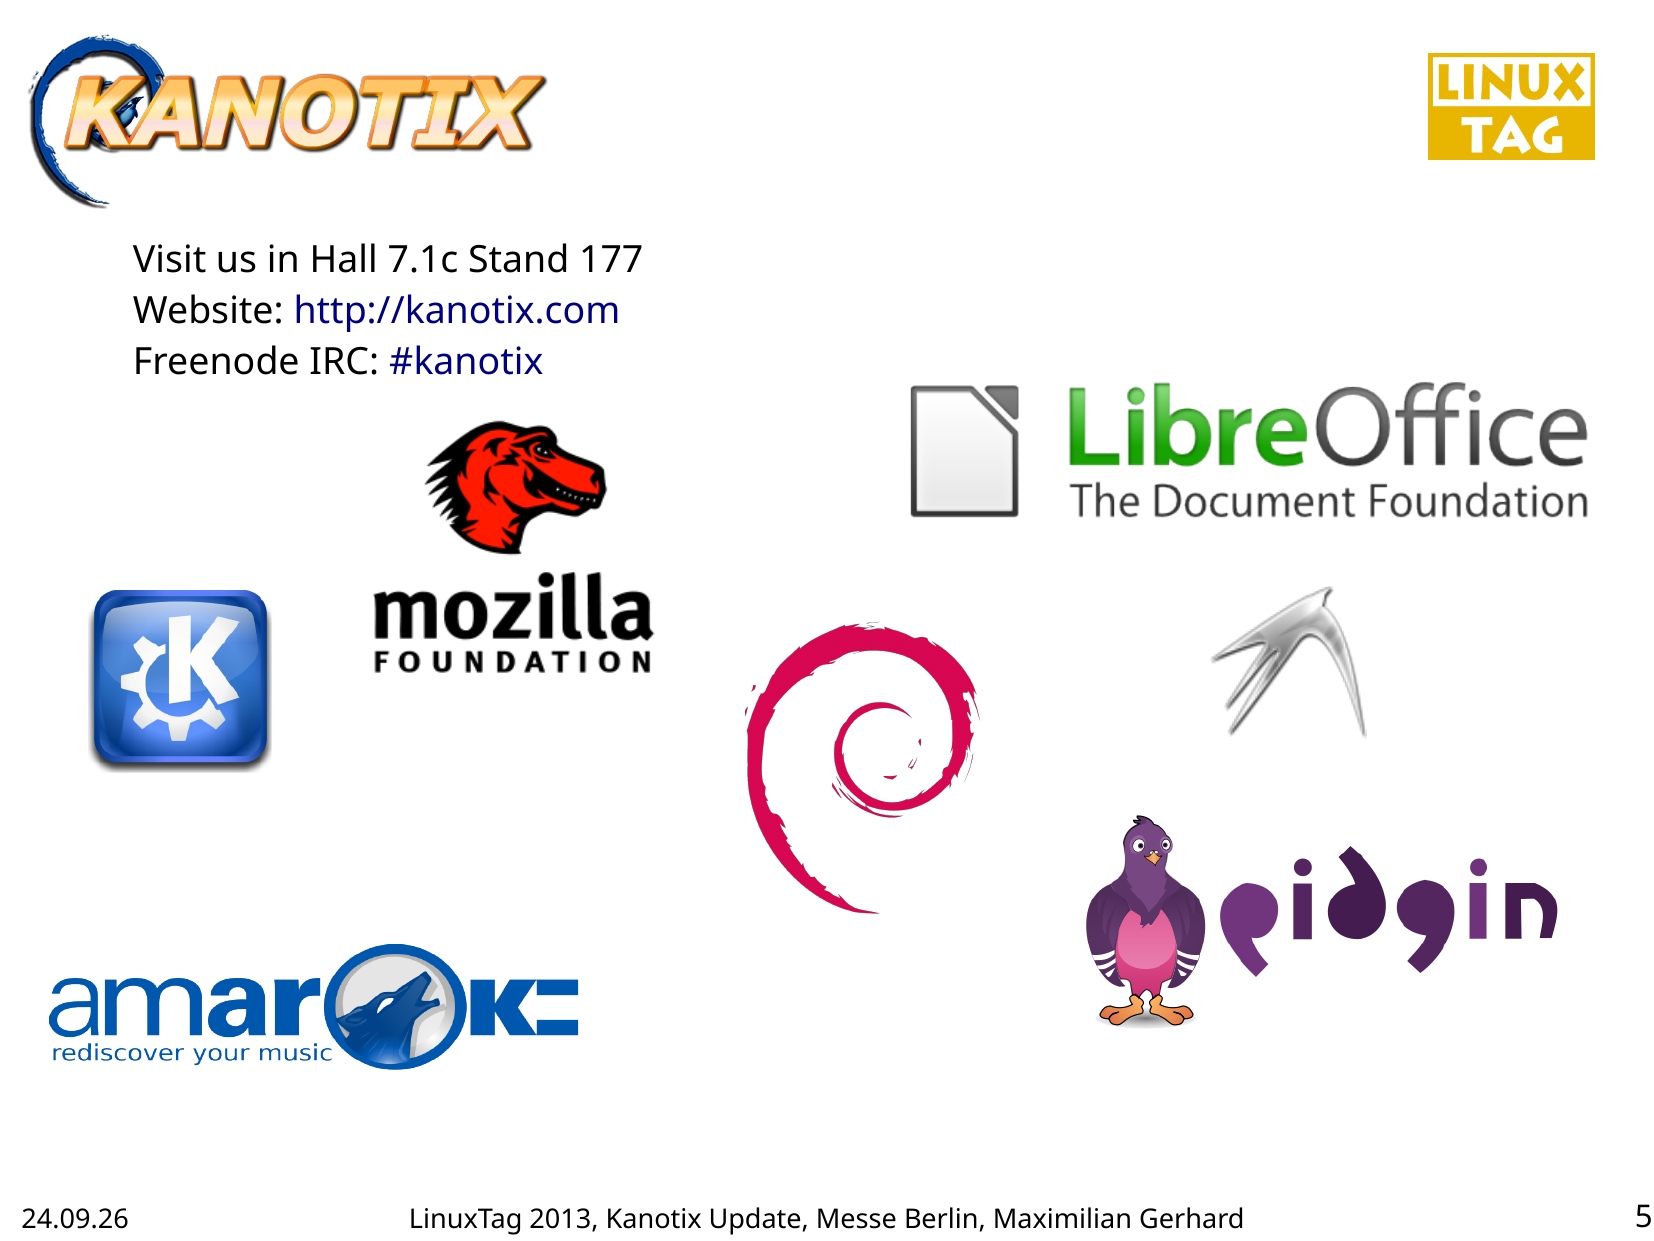

Visit us in Hall 7.1c Stand 177
Website: http://kanotix.com
Freenode IRC: #kanotix
LinuxTag 2013, Kanotix Update, Messe Berlin, Maximilian Gerhard